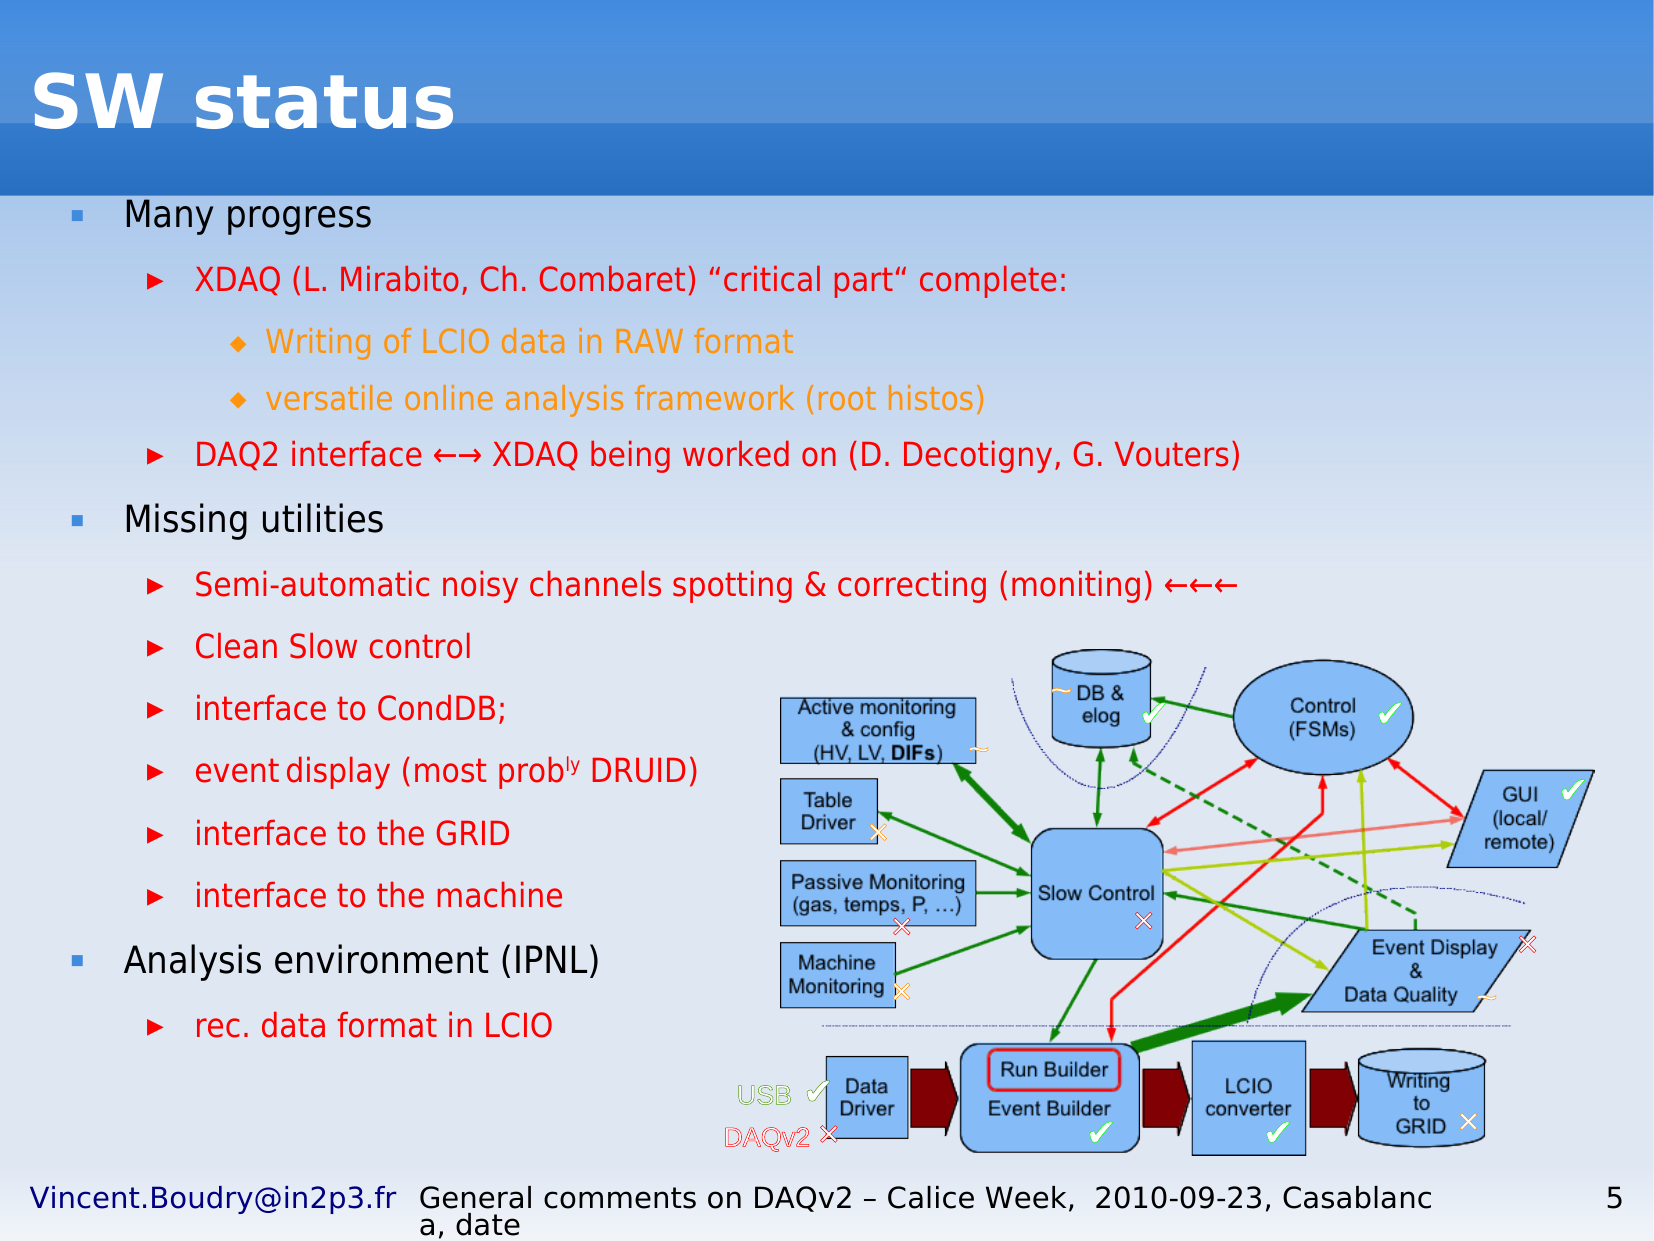

# SW status
Many progress
XDAQ (L. Mirabito, Ch. Combaret) “critical part“ complete:
Writing of LCIO data in RAW format
versatile online analysis framework (root histos)
DAQ2 interface ←→ XDAQ being worked on (D. Decotigny, G. Vouters)
Missing utilities
Semi-automatic noisy channels spotting & correcting (moniting) ←←←
Clean Slow control
interface to CondDB;
event display (most probly DRUID)
interface to the GRID
interface to the machine
Analysis environment (IPNL)
rec. data format in LCIO
~
✔
✔
~
✔
×
×
×
×
×
~
 USB ✔
DAQv2 ×
×
✔
✔
Vincent.Boudry@in2p3.fr
General comments on DAQv2 – Calice Week, 2010-09-23, Casablanca, date
5